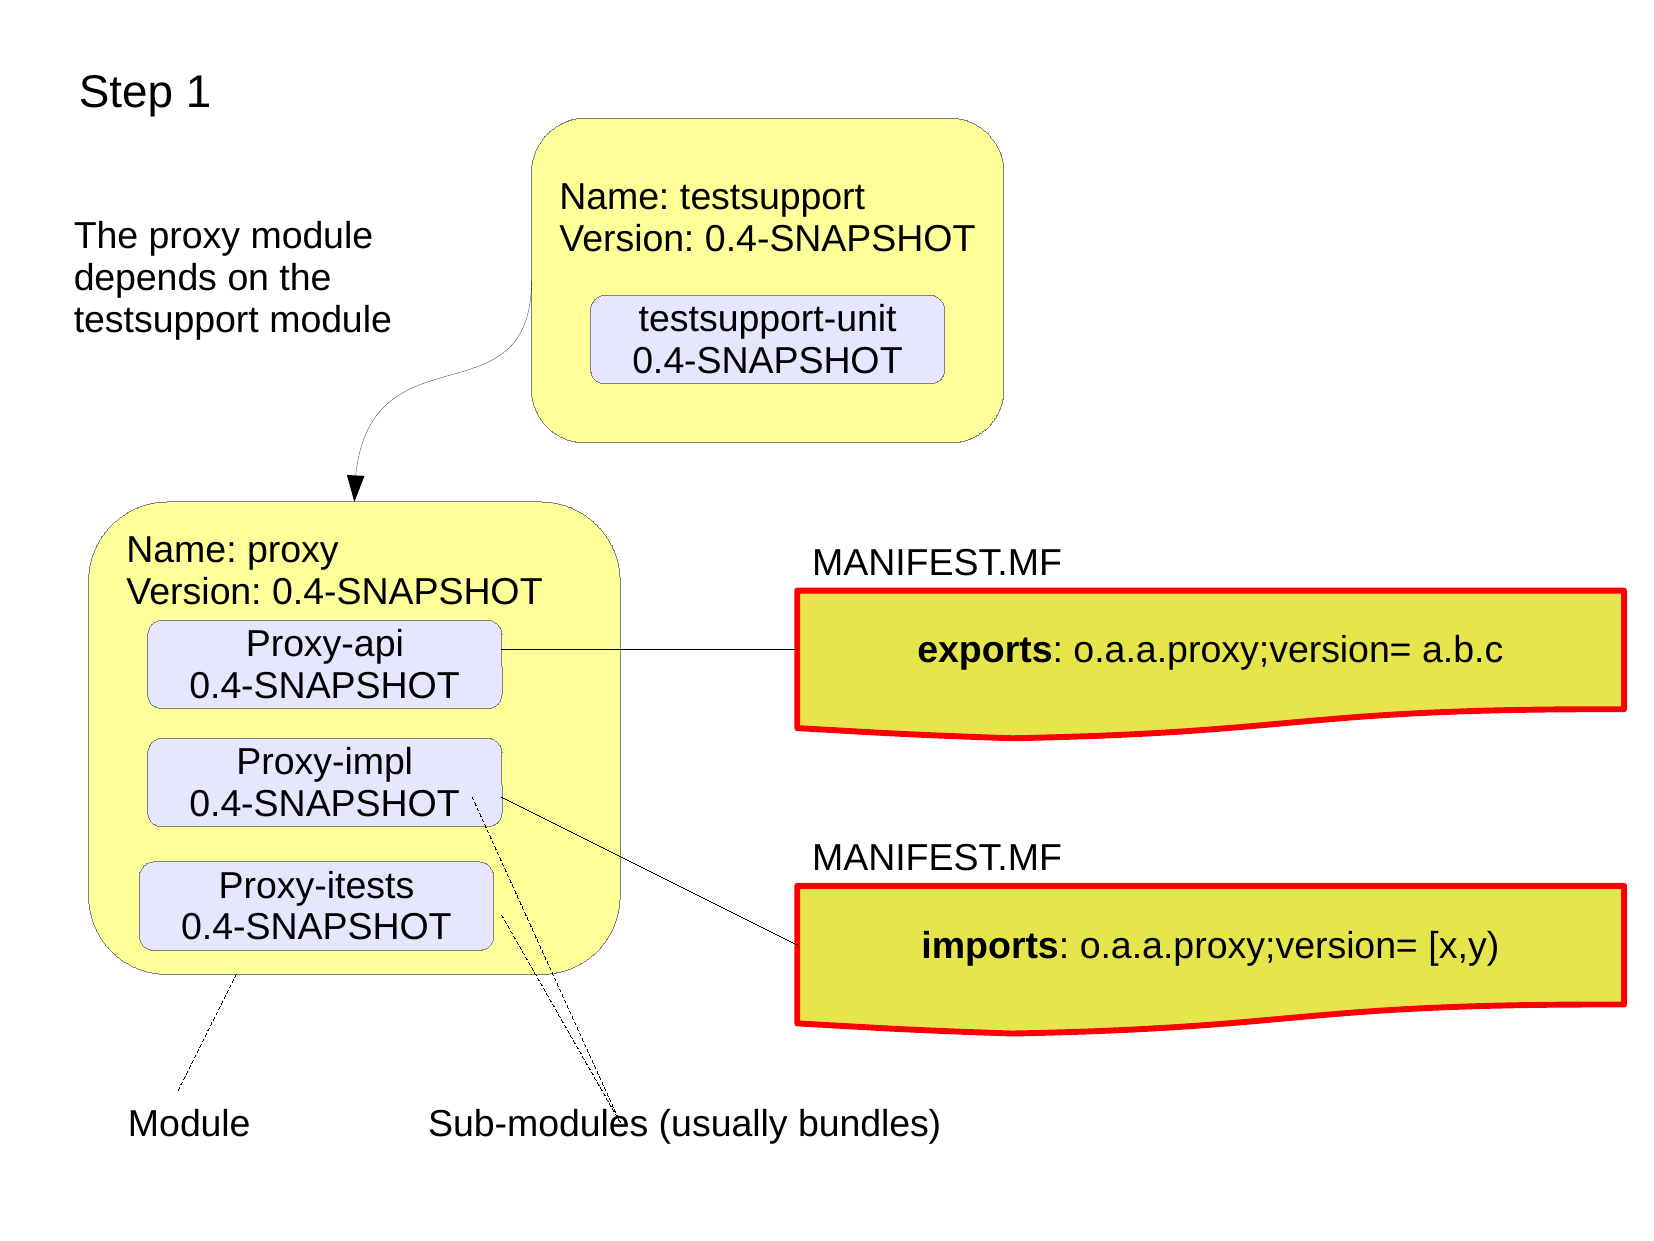

Step 1
Name: testsupport
Version: 0.4-SNAPSHOT
testsupport-unit
0.4-SNAPSHOT
The proxy module depends on the testsupport module
Name: proxy
Version: 0.4-SNAPSHOT
MANIFEST.MF
exports: o.a.a.proxy;version= a.b.c
Proxy-api
0.4-SNAPSHOT
Proxy-impl
0.4-SNAPSHOT
MANIFEST.MF
Proxy-itests
0.4-SNAPSHOT
imports: o.a.a.proxy;version= [x,y)
Module
Sub-modules (usually bundles)